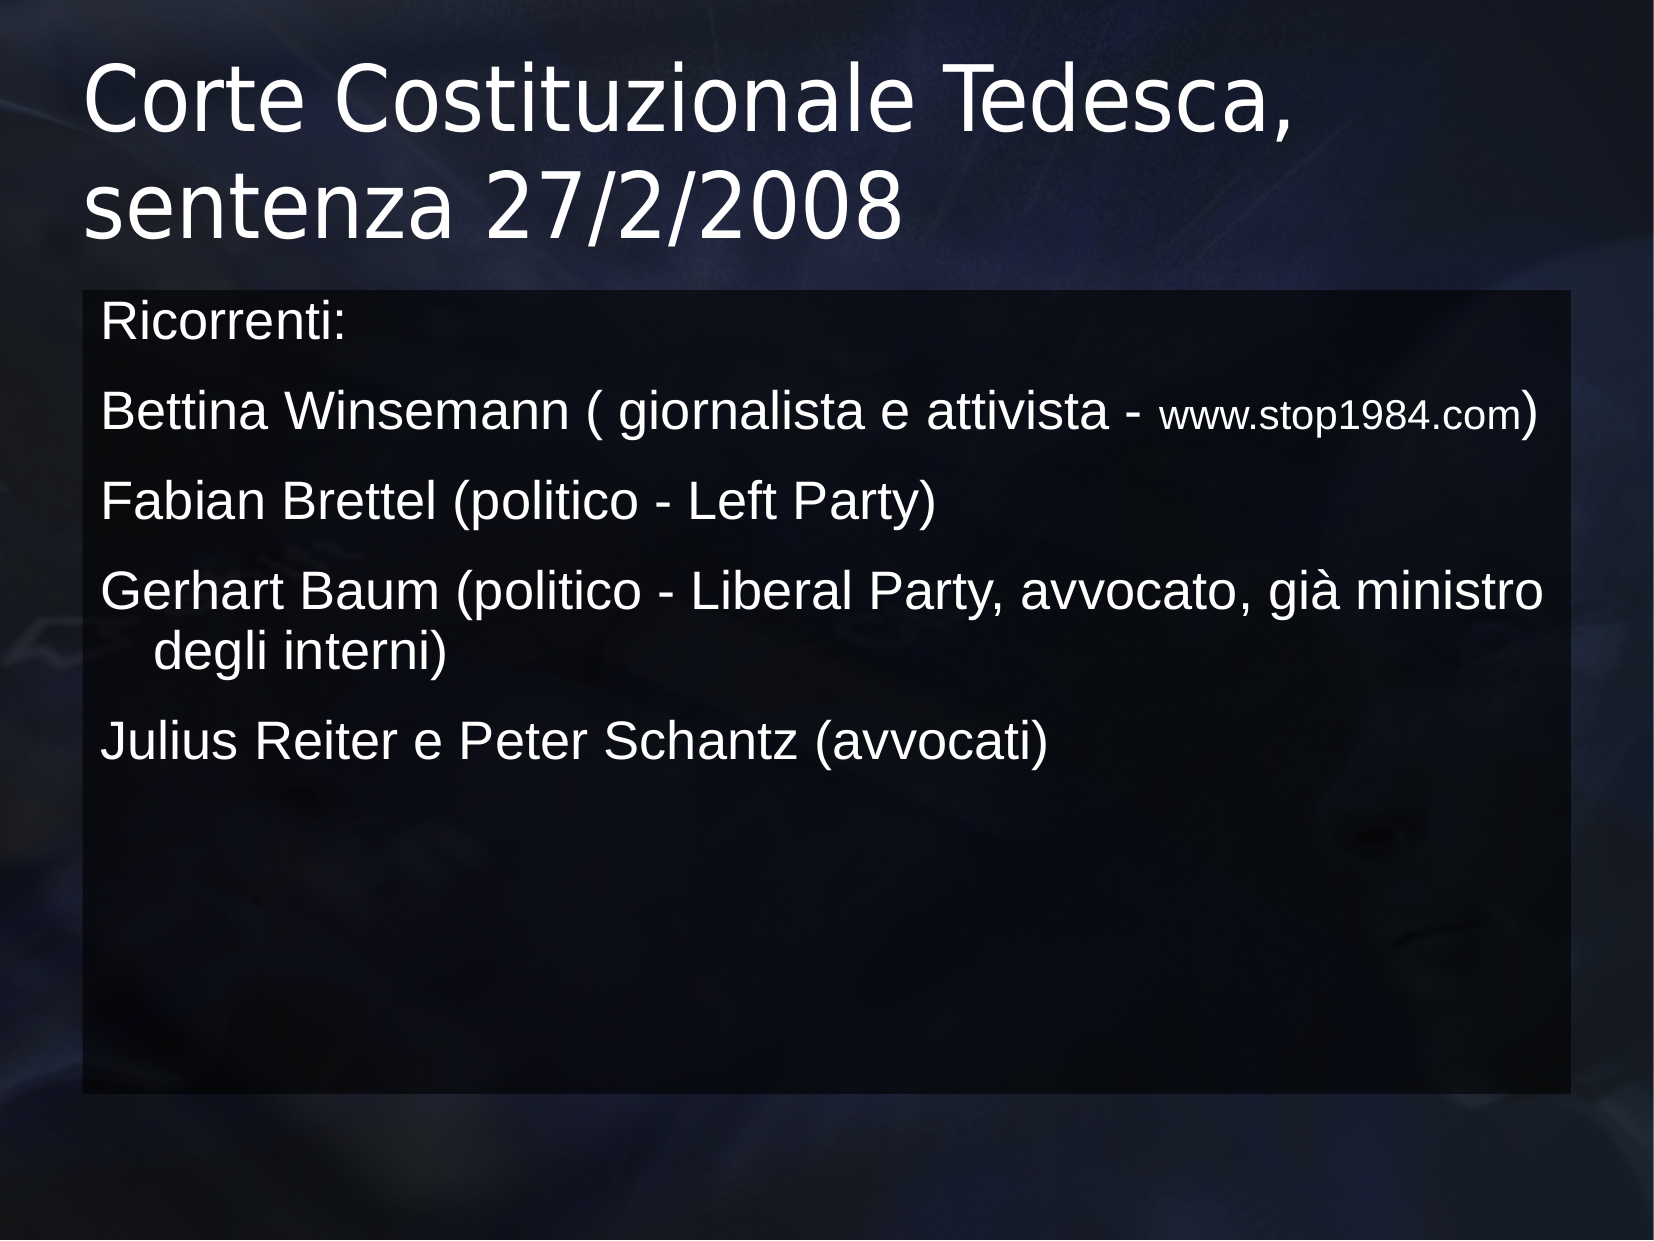

# Corte Costituzionale Tedesca, sentenza 27/2/2008
Ricorrenti:
Bettina Winsemann ( giornalista e attivista - www.stop1984.com)
Fabian Brettel (politico - Left Party)
Gerhart Baum (politico - Liberal Party, avvocato, già ministro degli interni)
Julius Reiter e Peter Schantz (avvocati)